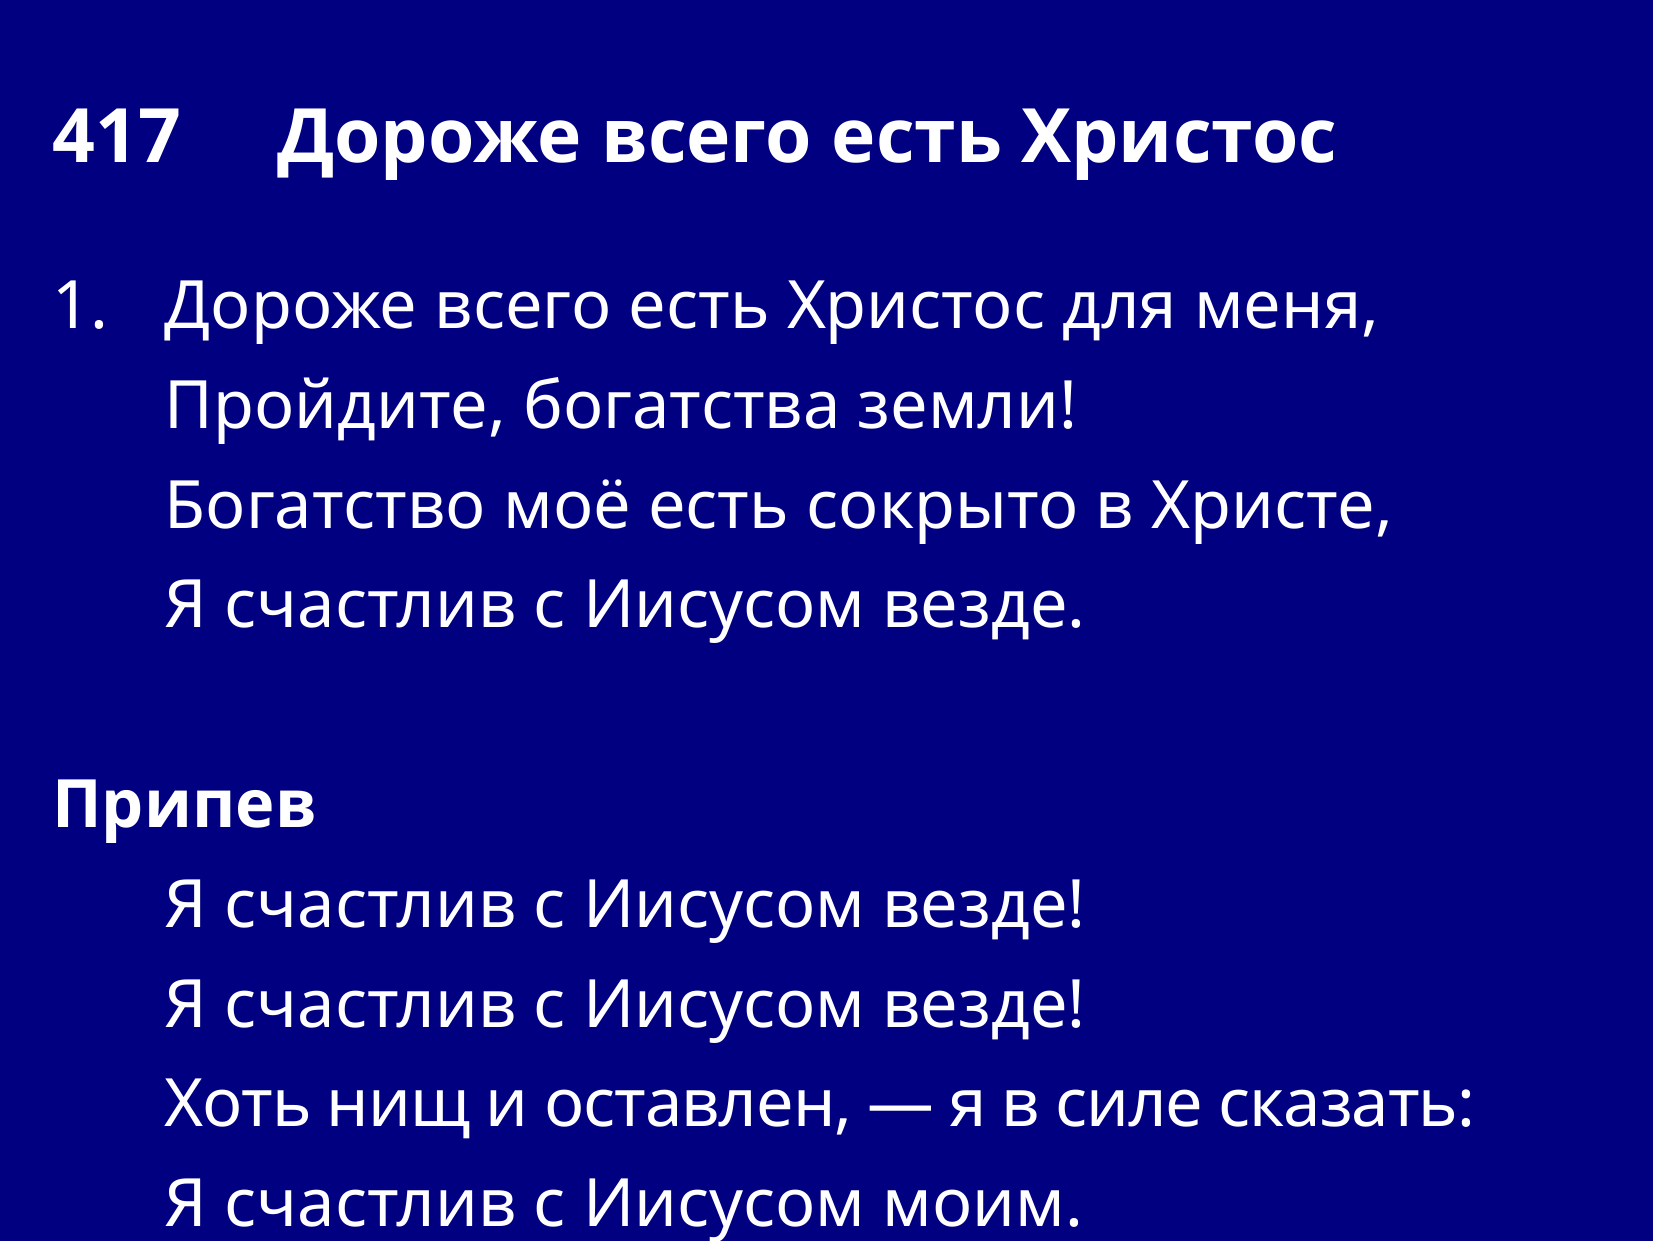

417	Дороже всего есть Христос
1.	Дороже всего есть Христос для меня,
	Пройдите, богатства земли!
	Богатство моё есть сокрыто в Христе,
	Я счастлив с Иисусом везде.
Припев
	Я счастлив с Иисусом везде!
	Я счастлив с Иисусом везде!
	Хоть нищ и оставлен, — я в силе сказать:
	Я счастлив с Иисусом моим.